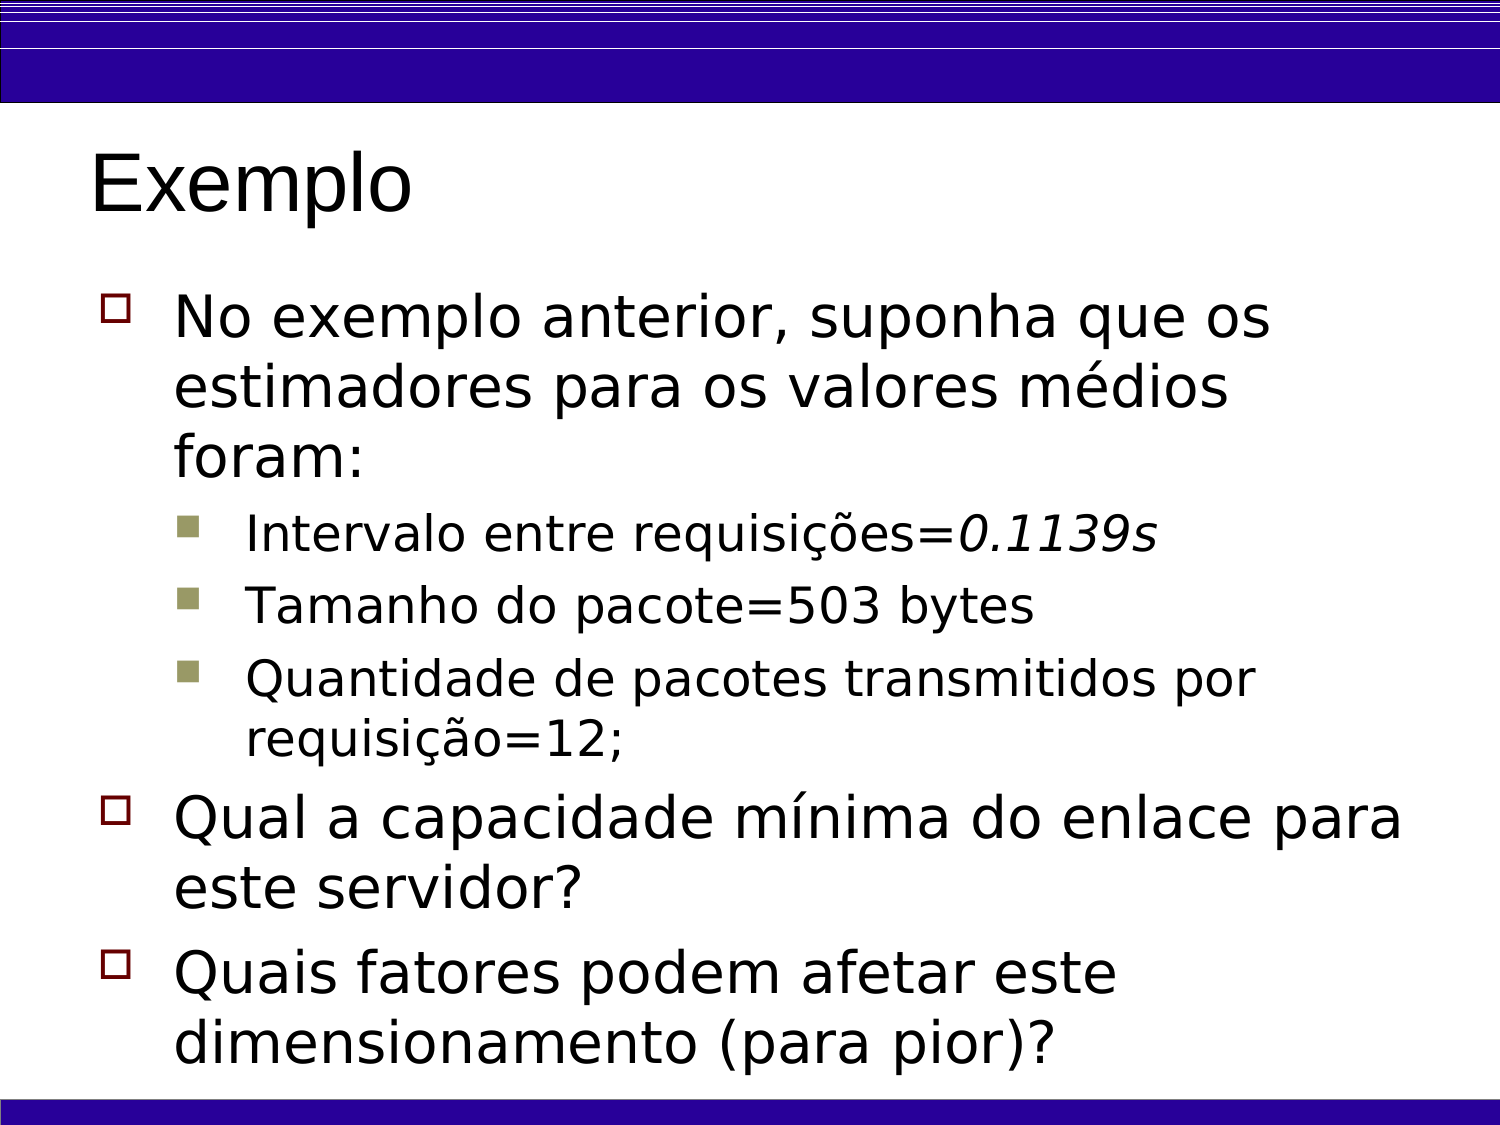

# Exemplo
No exemplo anterior, suponha que os estimadores para os valores médios foram:
Intervalo entre requisições=0.1139s
Tamanho do pacote=503 bytes
Quantidade de pacotes transmitidos por requisição=12;
Qual a capacidade mínima do enlace para este servidor?
Quais fatores podem afetar este dimensionamento (para pior)?